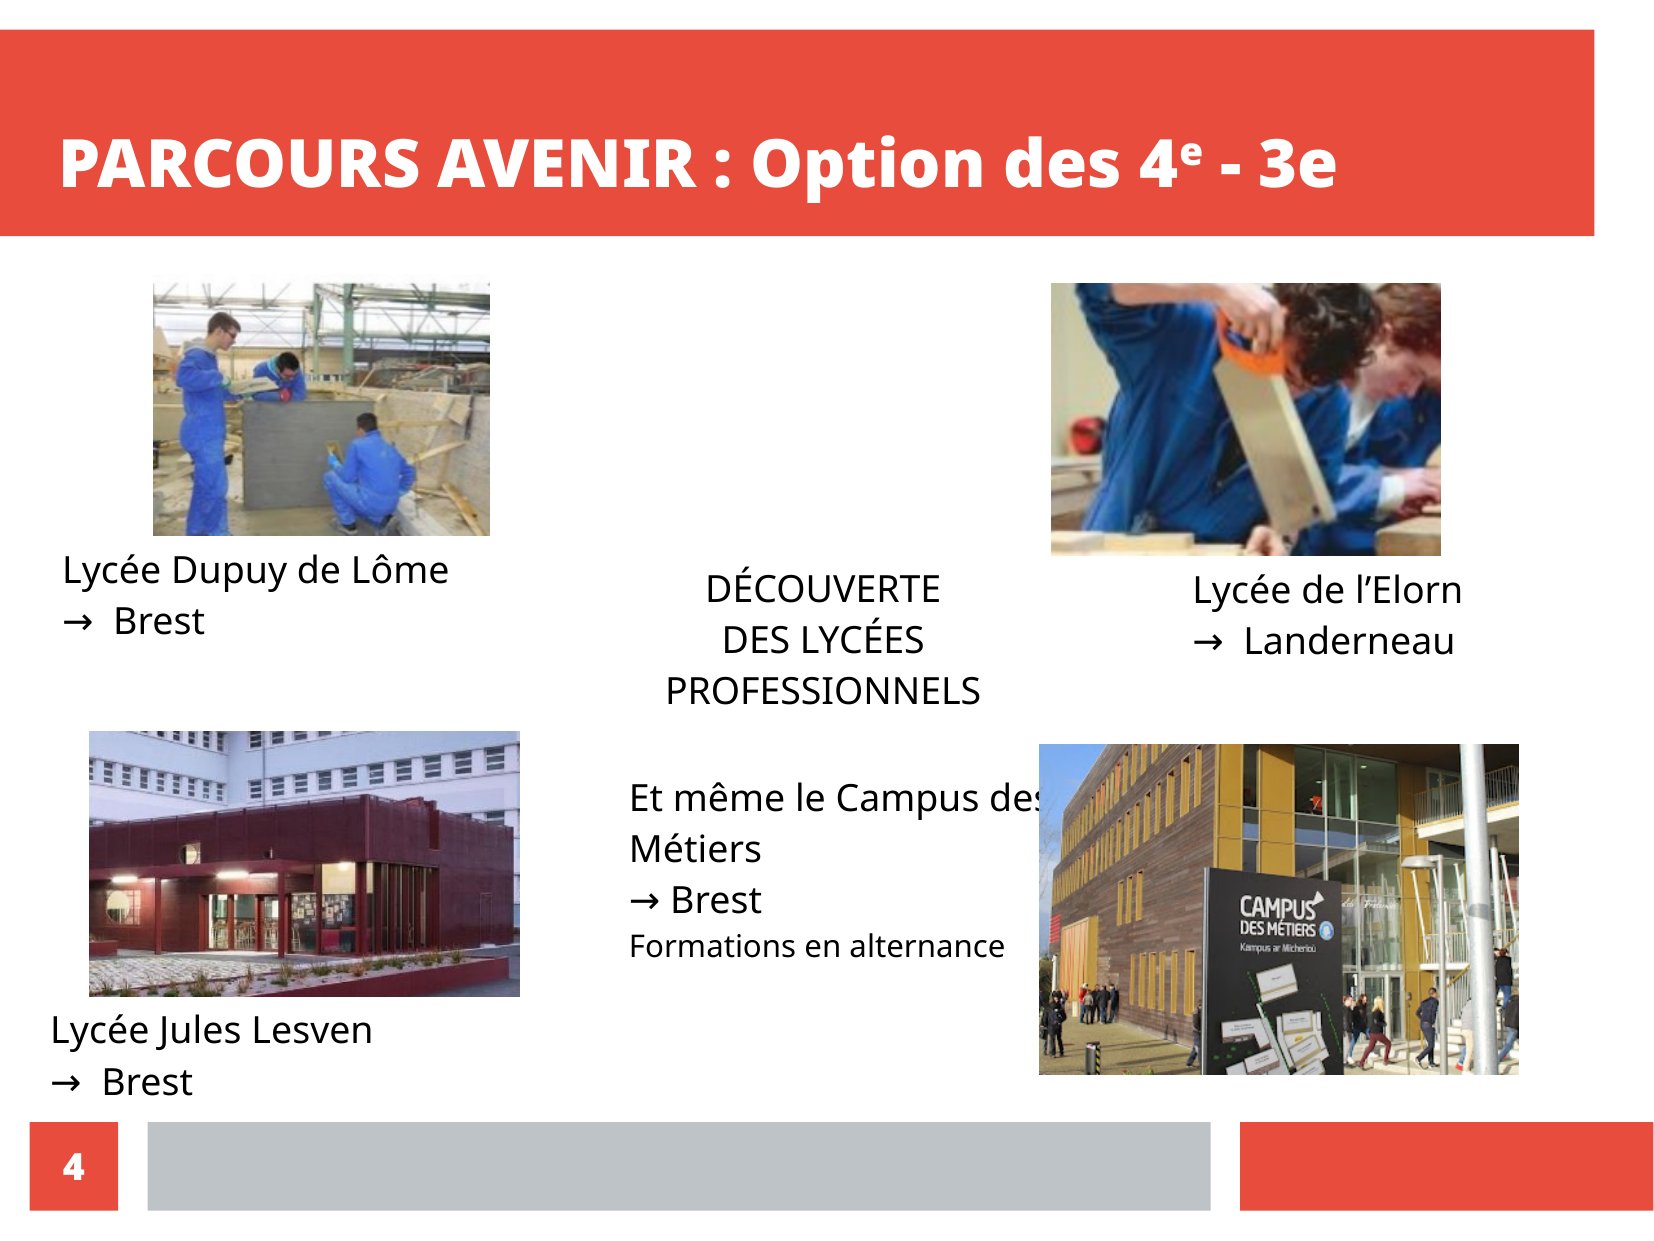

# PARCOURS AVENIR : Option des 4e - 3e
Lycée Dupuy de Lôme
→ Brest
Lycée de l’Elorn
→ Landerneau
DÉCOUVERTE
DES LYCÉES PROFESSIONNELS
Lycée Jules Lesven
→ Brest
Et même le Campus des Métiers
→ Brest
Formations en alternance
4